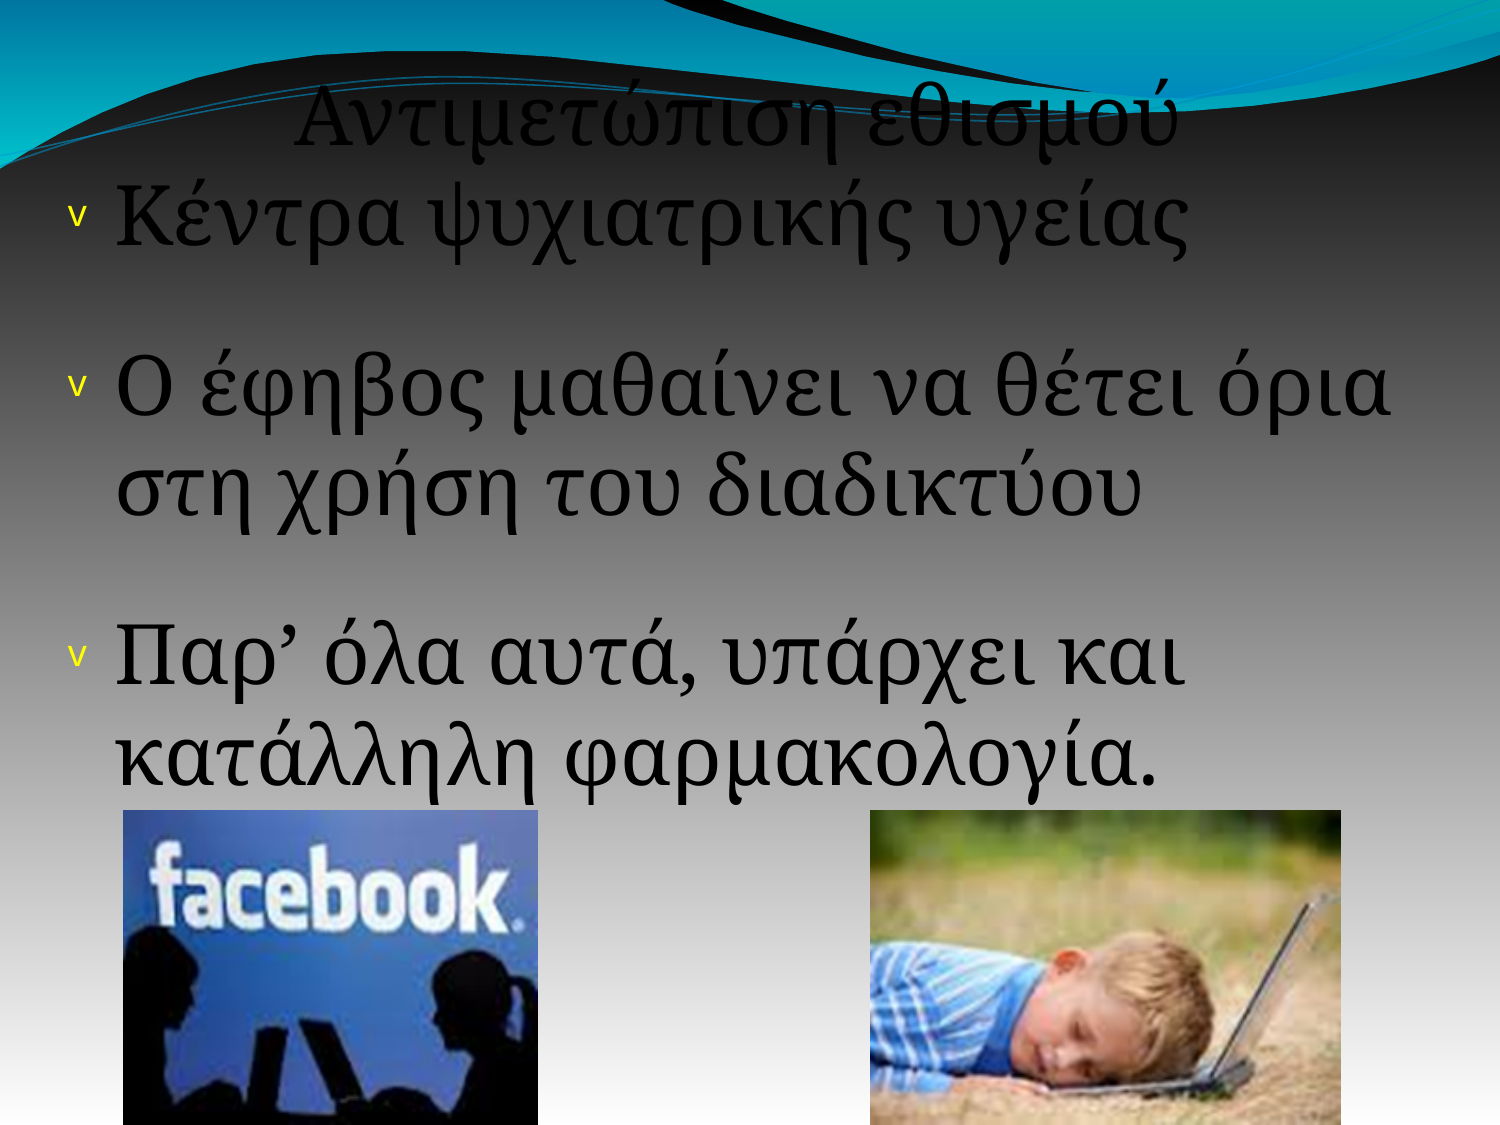

Αντιμετώπιση εθισμού
Κέντρα ψυχιατρικής υγείας
Ο έφηβος μαθαίνει να θέτει όρια στη χρήση του διαδικτύου
Παρ’ όλα αυτά, υπάρχει και κατάλληλη φαρμακολογία.